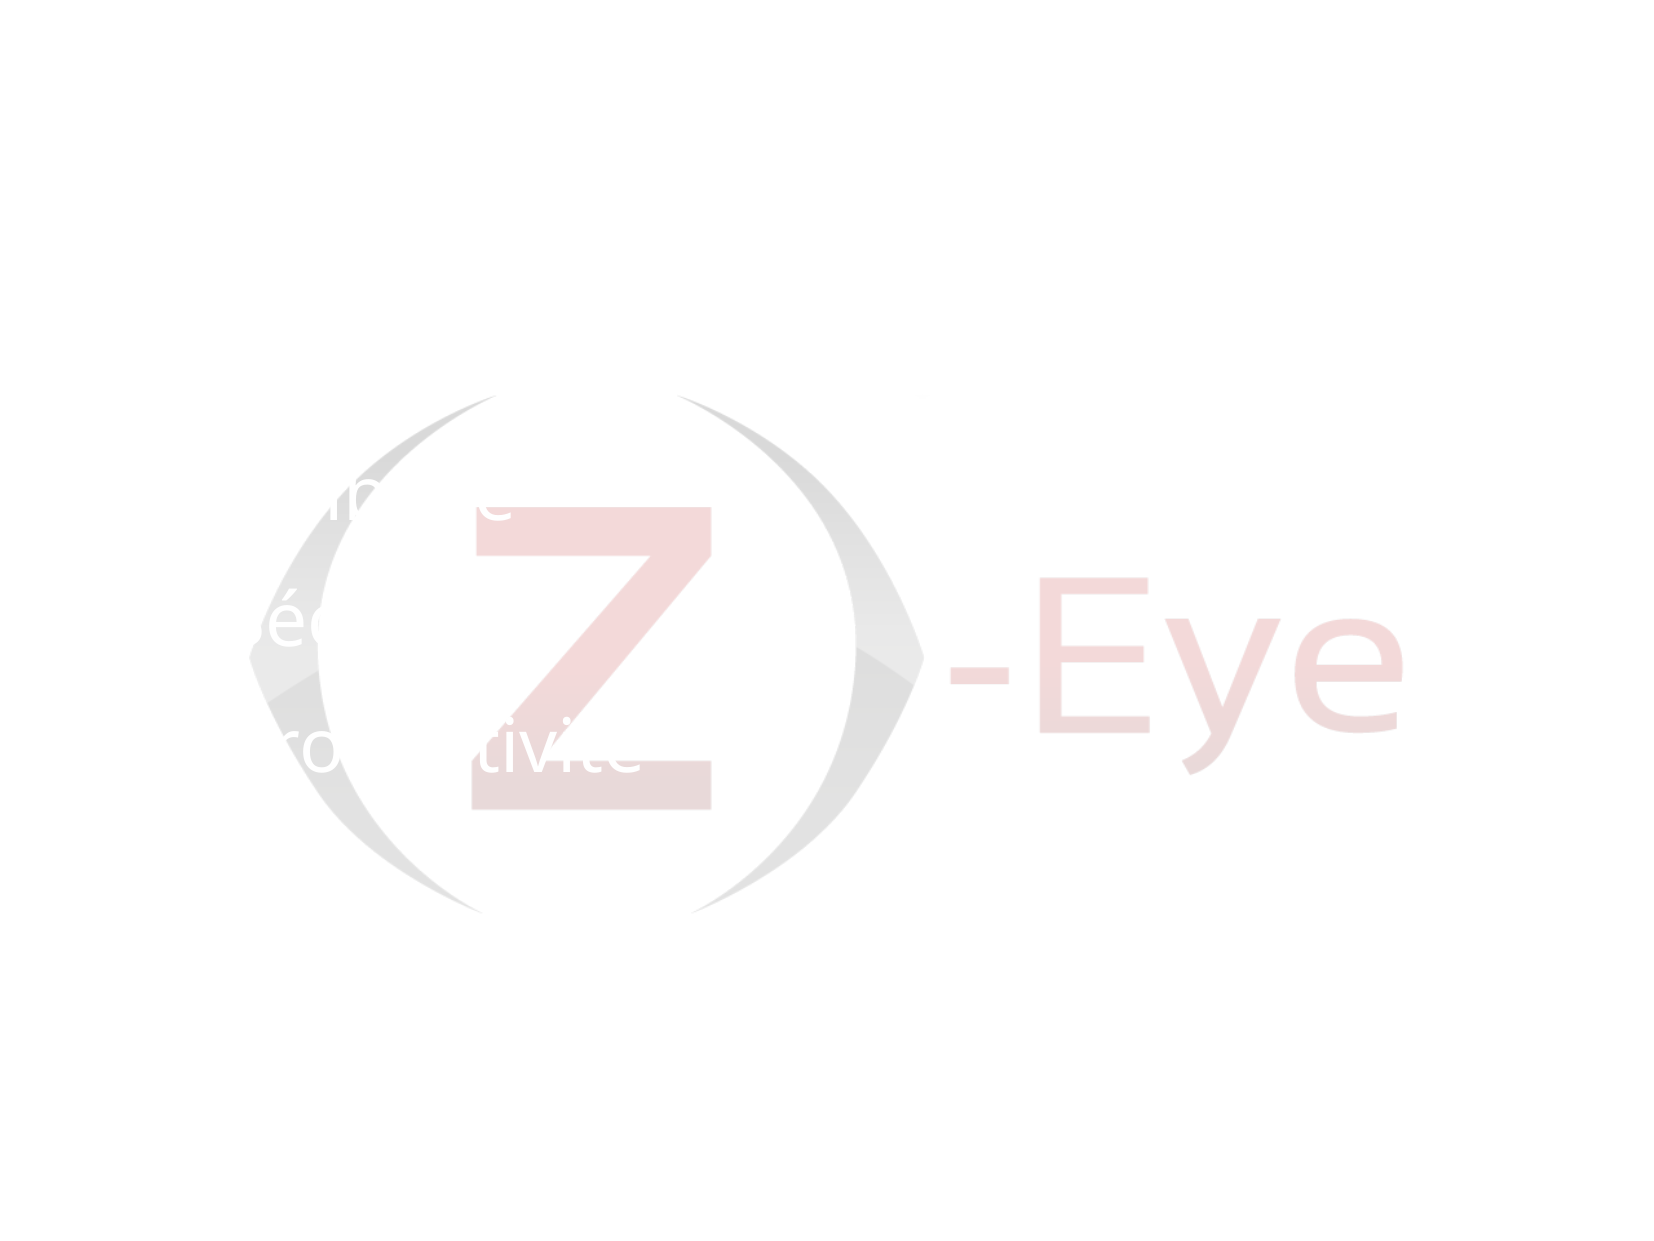

# Origines du projet
Nouveaux besoins du service
Visibilité
Sécurité
Productivité